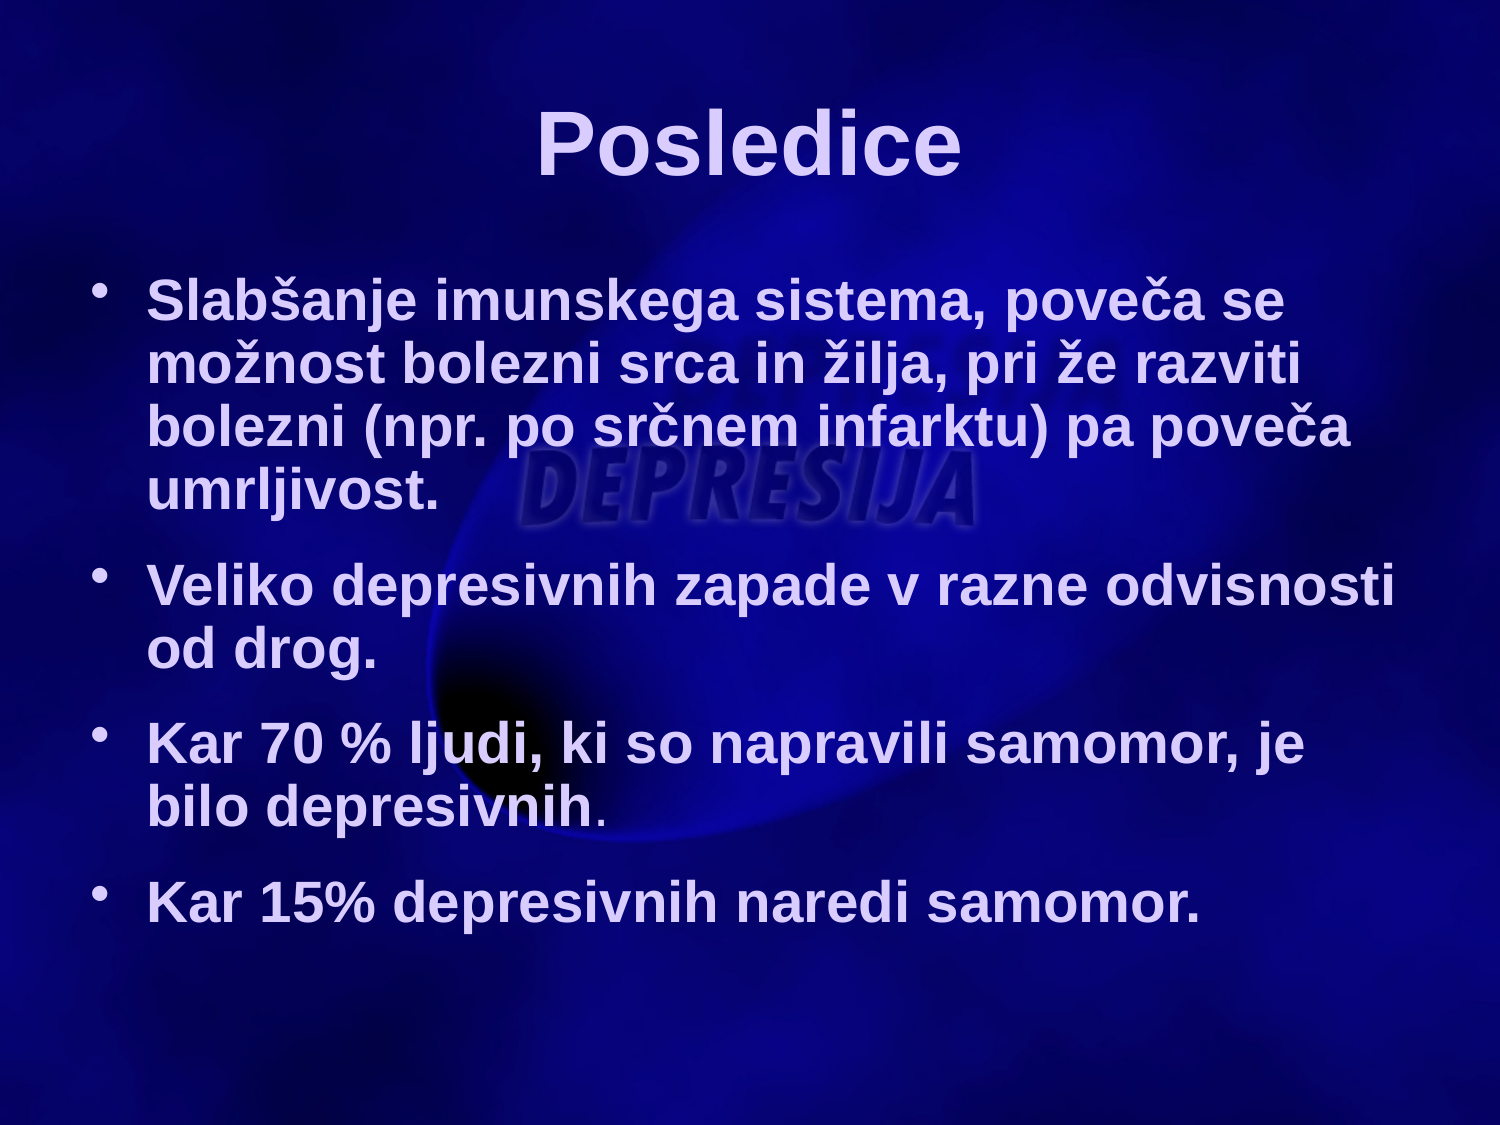

# Posledice
Slabšanje imunskega sistema, poveča se možnost bolezni srca in žilja, pri že razviti bolezni (npr. po srčnem infarktu) pa poveča umrljivost.
Veliko depresivnih zapade v razne odvisnosti od drog.
Kar 70 % ljudi, ki so napravili samomor, je bilo depresivnih.
Kar 15% depresivnih naredi samomor.